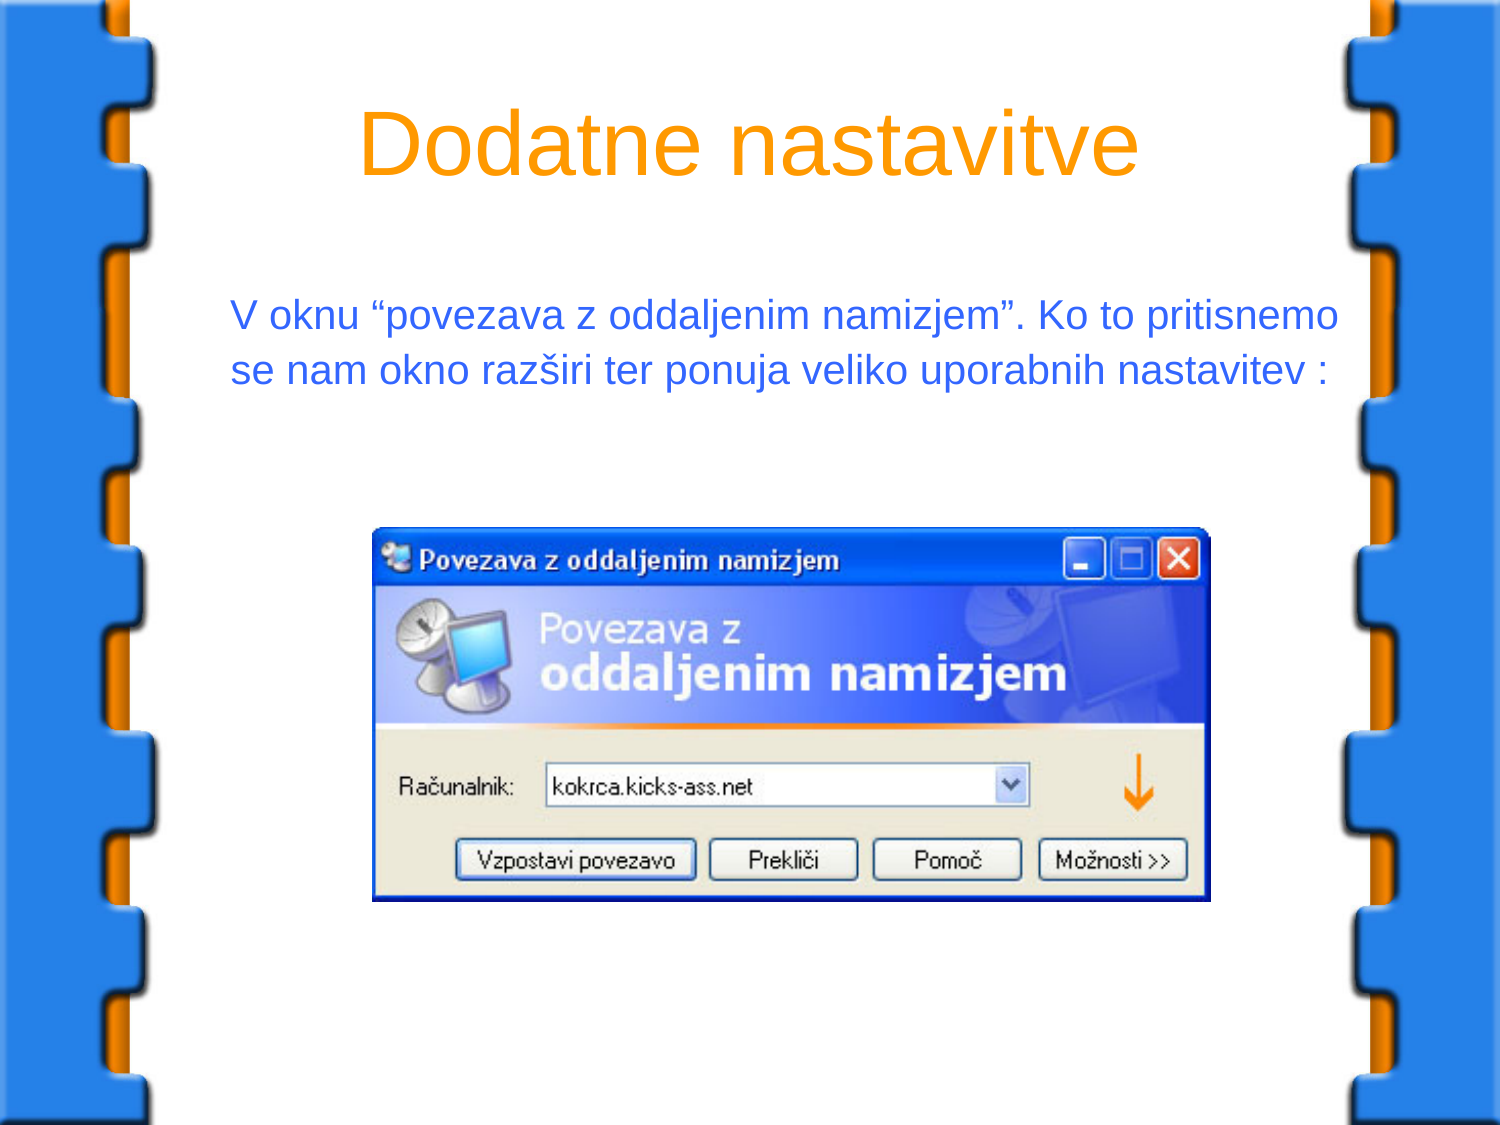

# Dodatne nastavitve
 V oknu “povezava z oddaljenim namizjem”. Ko to pritisnemo se nam okno razširi ter ponuja veliko uporabnih nastavitev :